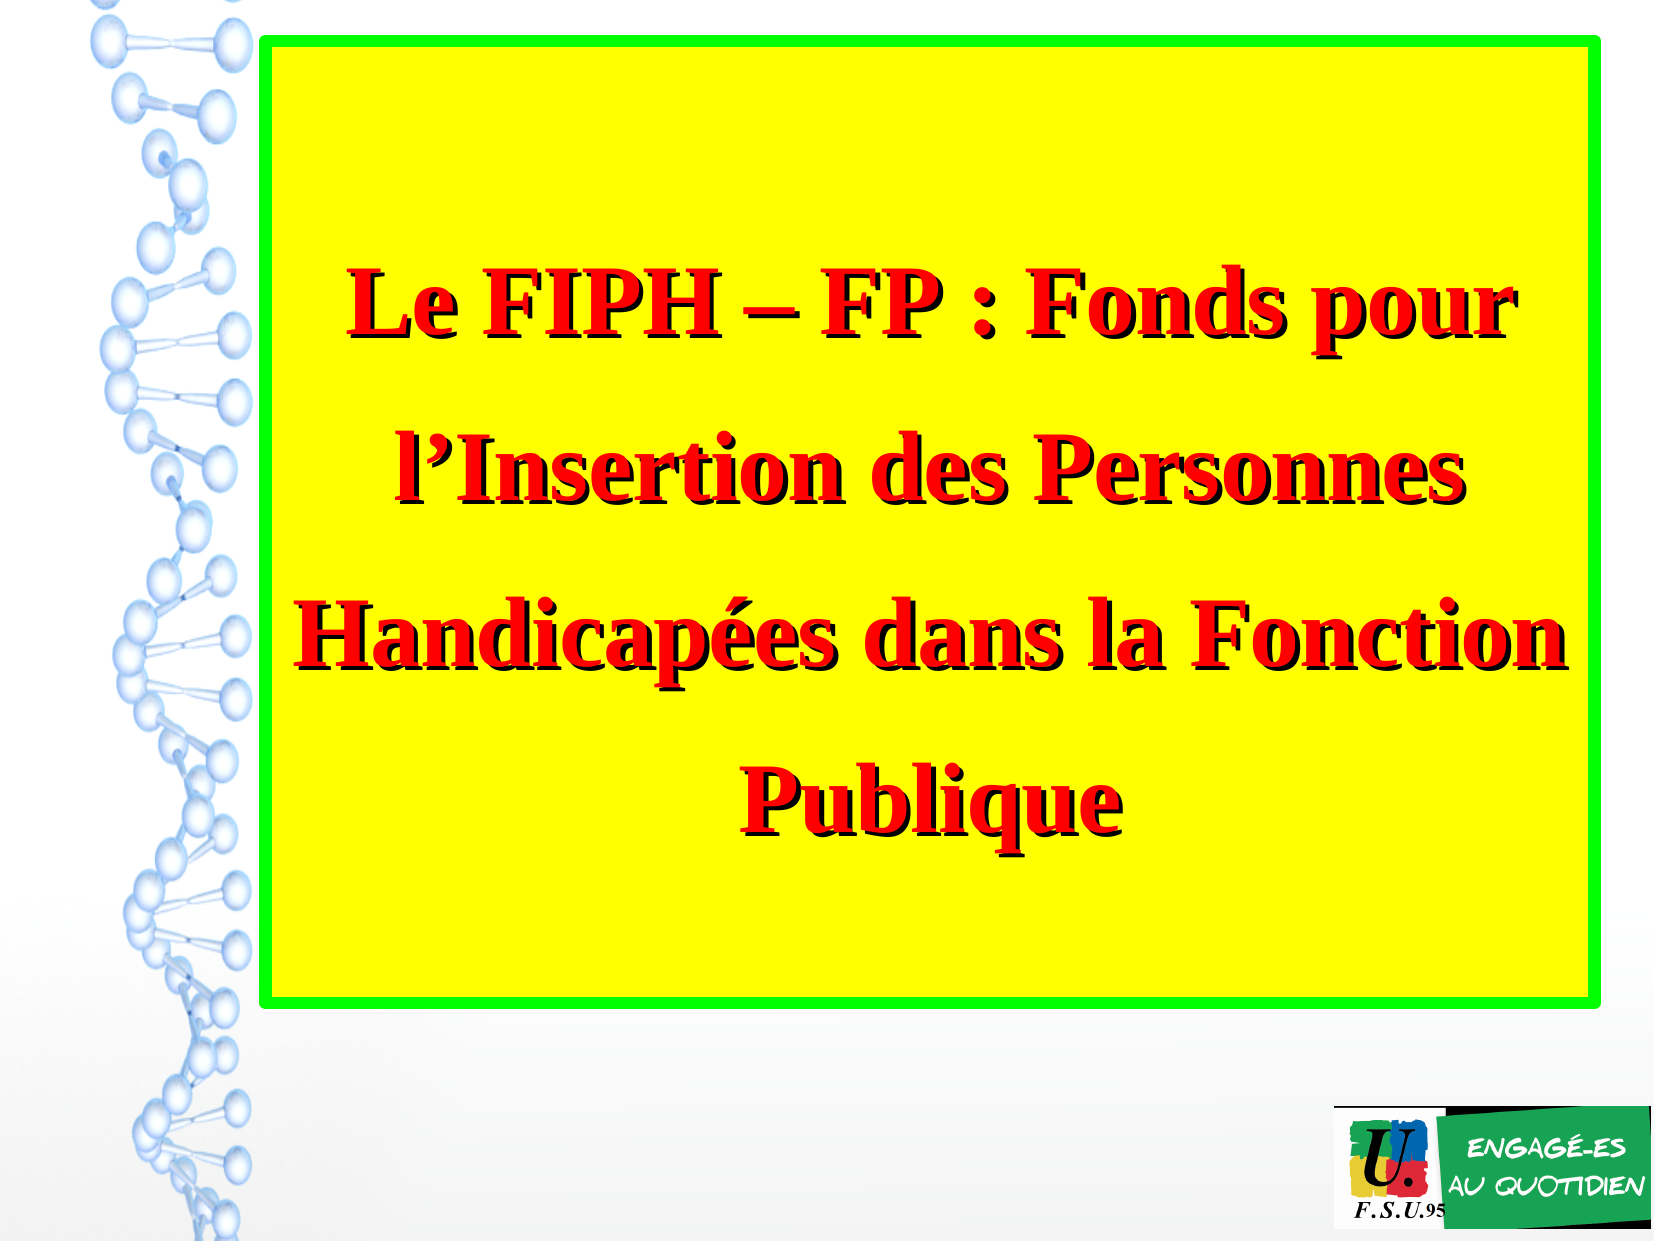

# Le FIPH – FP : Fonds pour l’Insertion des Personnes Handicapées dans la Fonction Publique